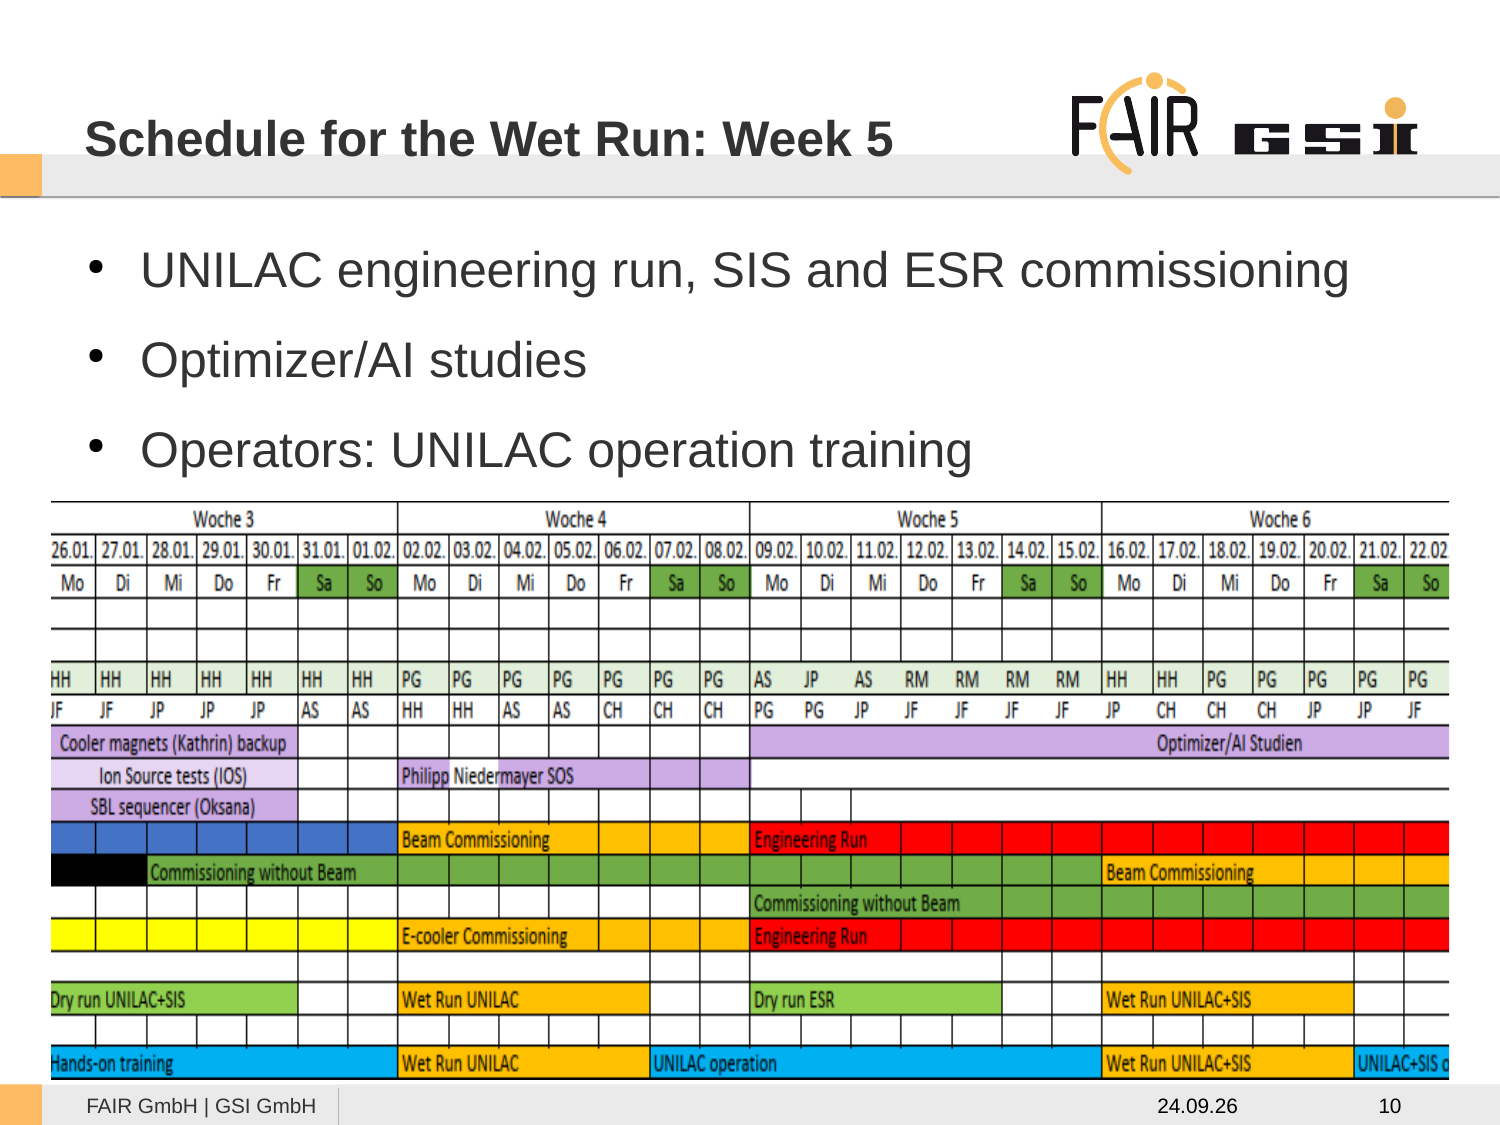

# Schedule for the Wet Run: Week 5
UNILAC engineering run, SIS and ESR commissioning
Optimizer/AI studies
Operators: UNILAC operation training